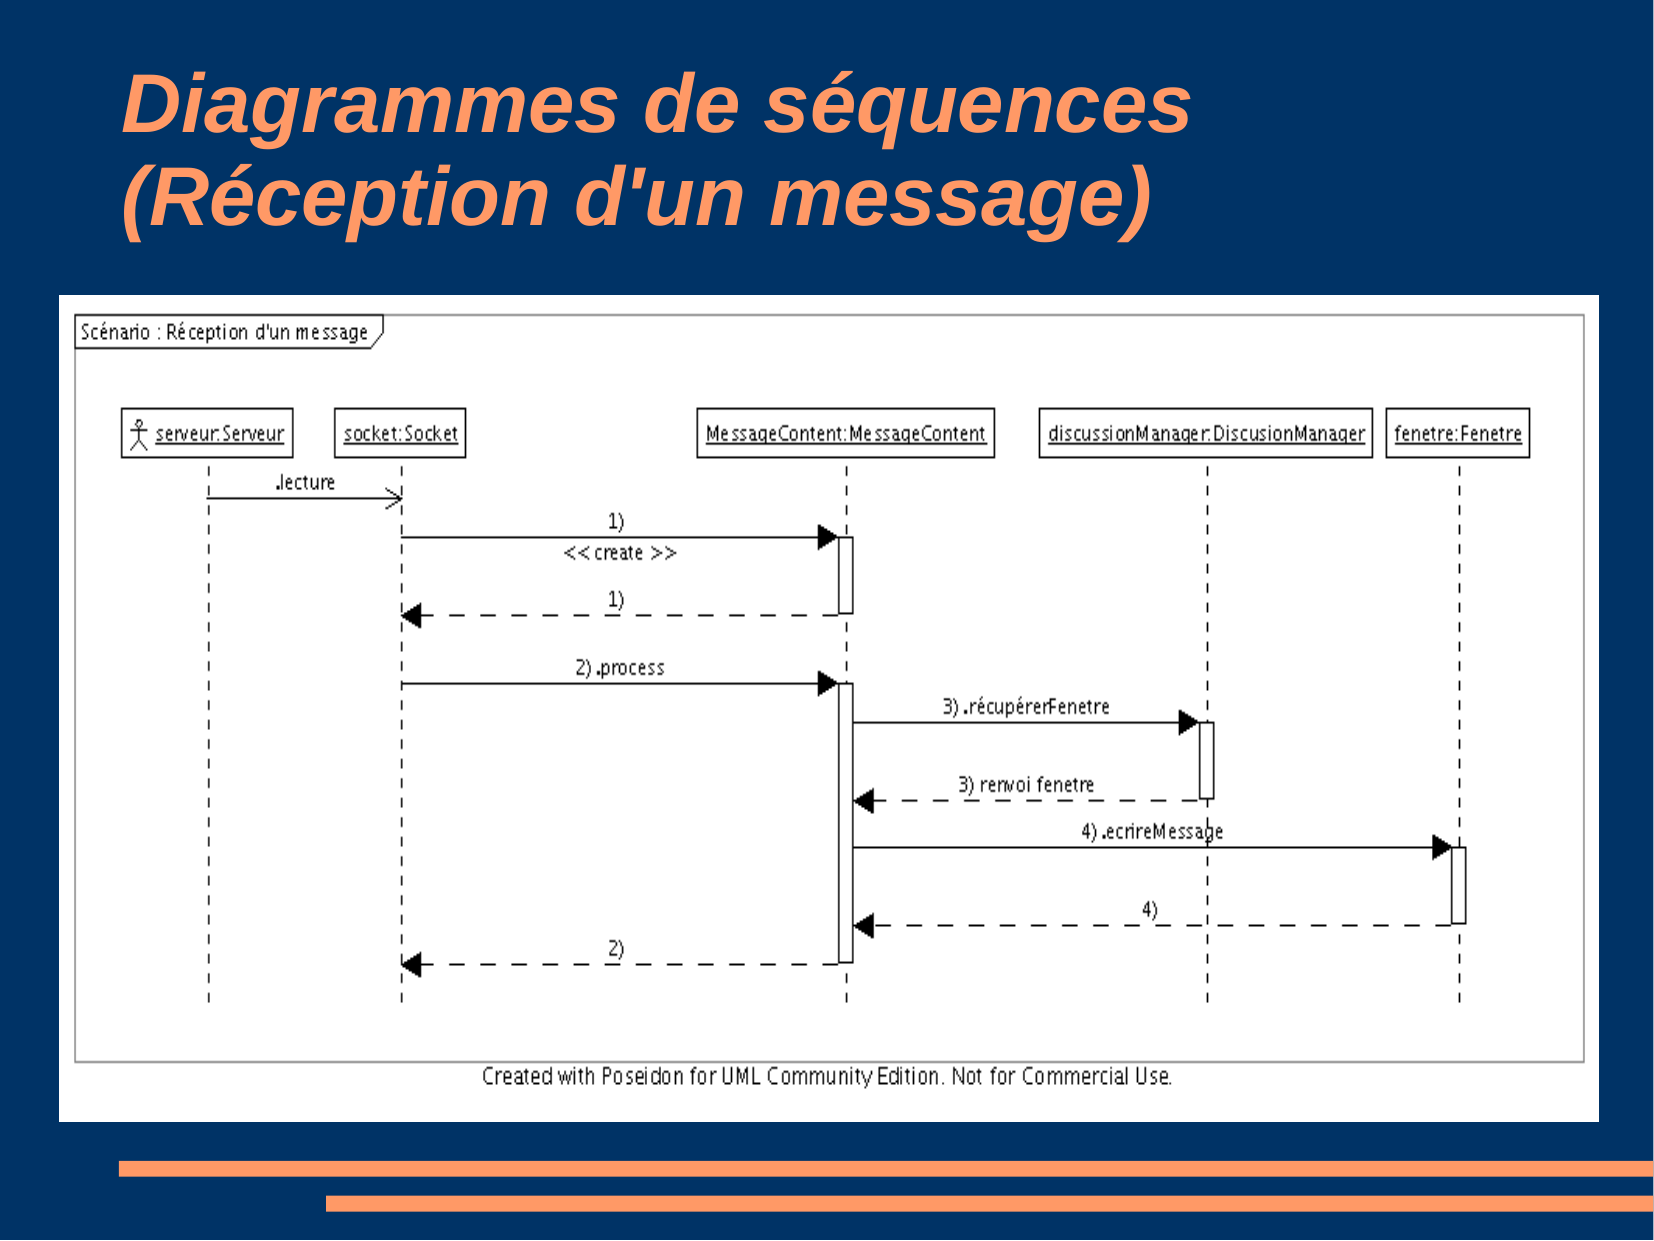

# Diagrammes de séquences (Réception d'un message)